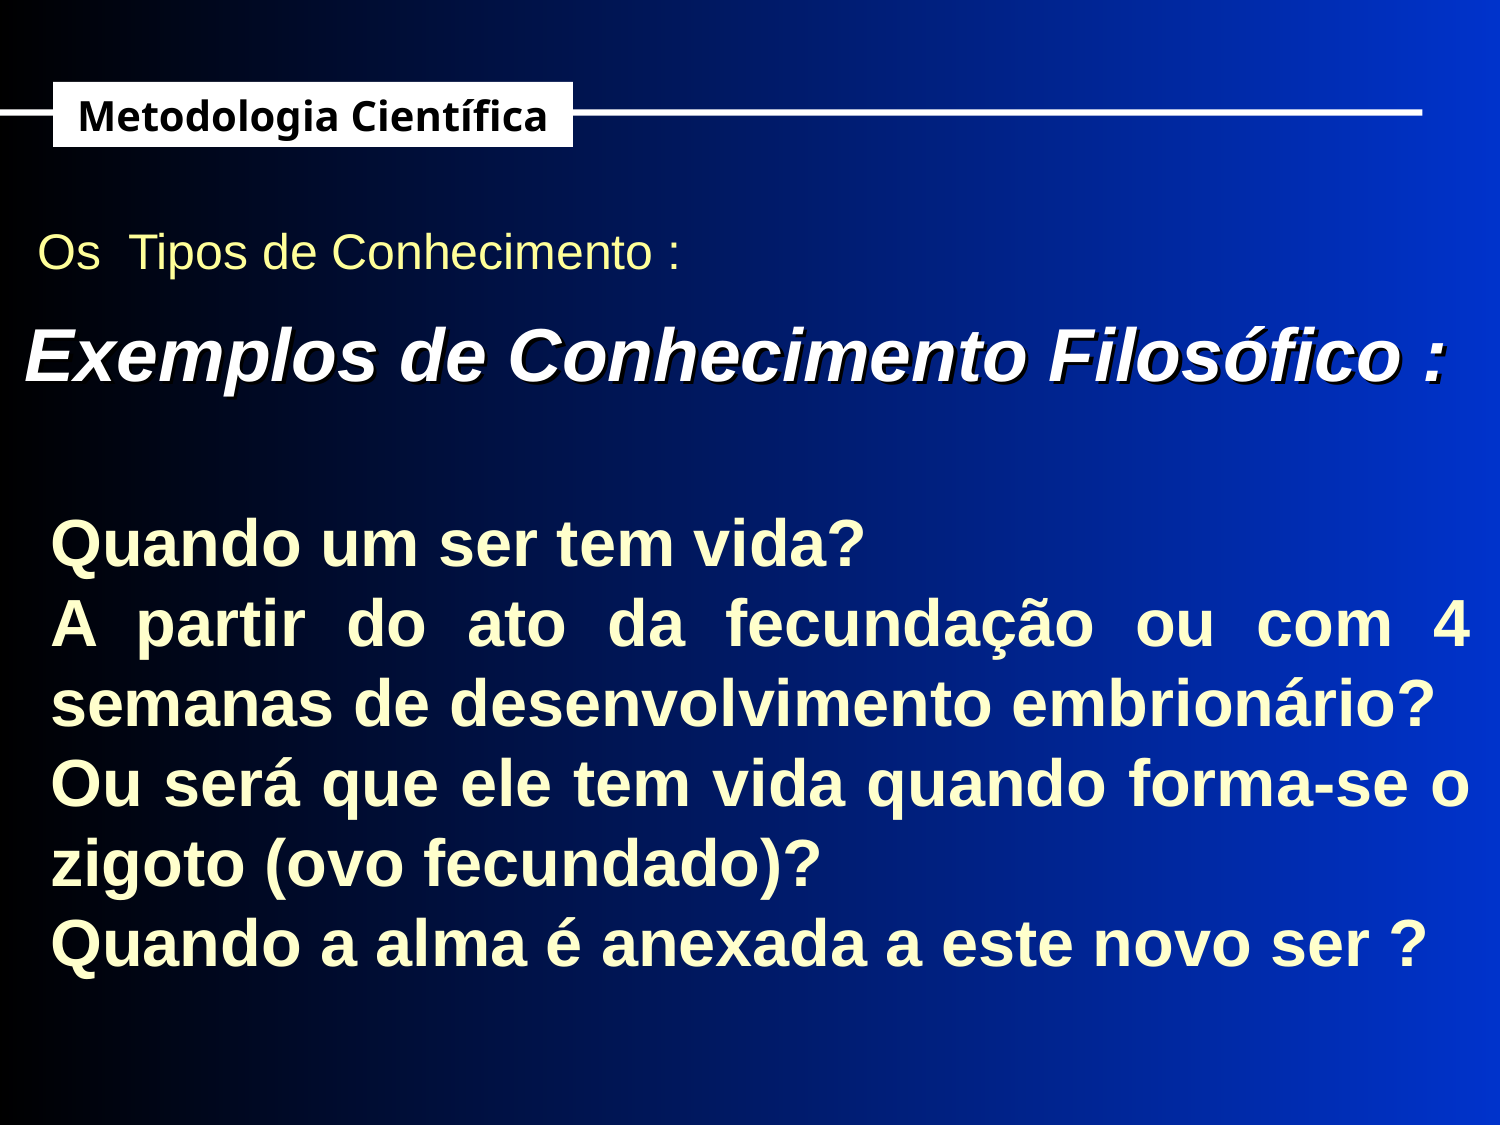

Metodologia Científica
Os Tipos de Conhecimento :
Exemplos de Conhecimento Filosófico :
Quando um ser tem vida?
A partir do ato da fecundação ou com 4 semanas de desenvolvimento embrionário?
Ou será que ele tem vida quando forma-se o zigoto (ovo fecundado)?
Quando a alma é anexada a este novo ser ?